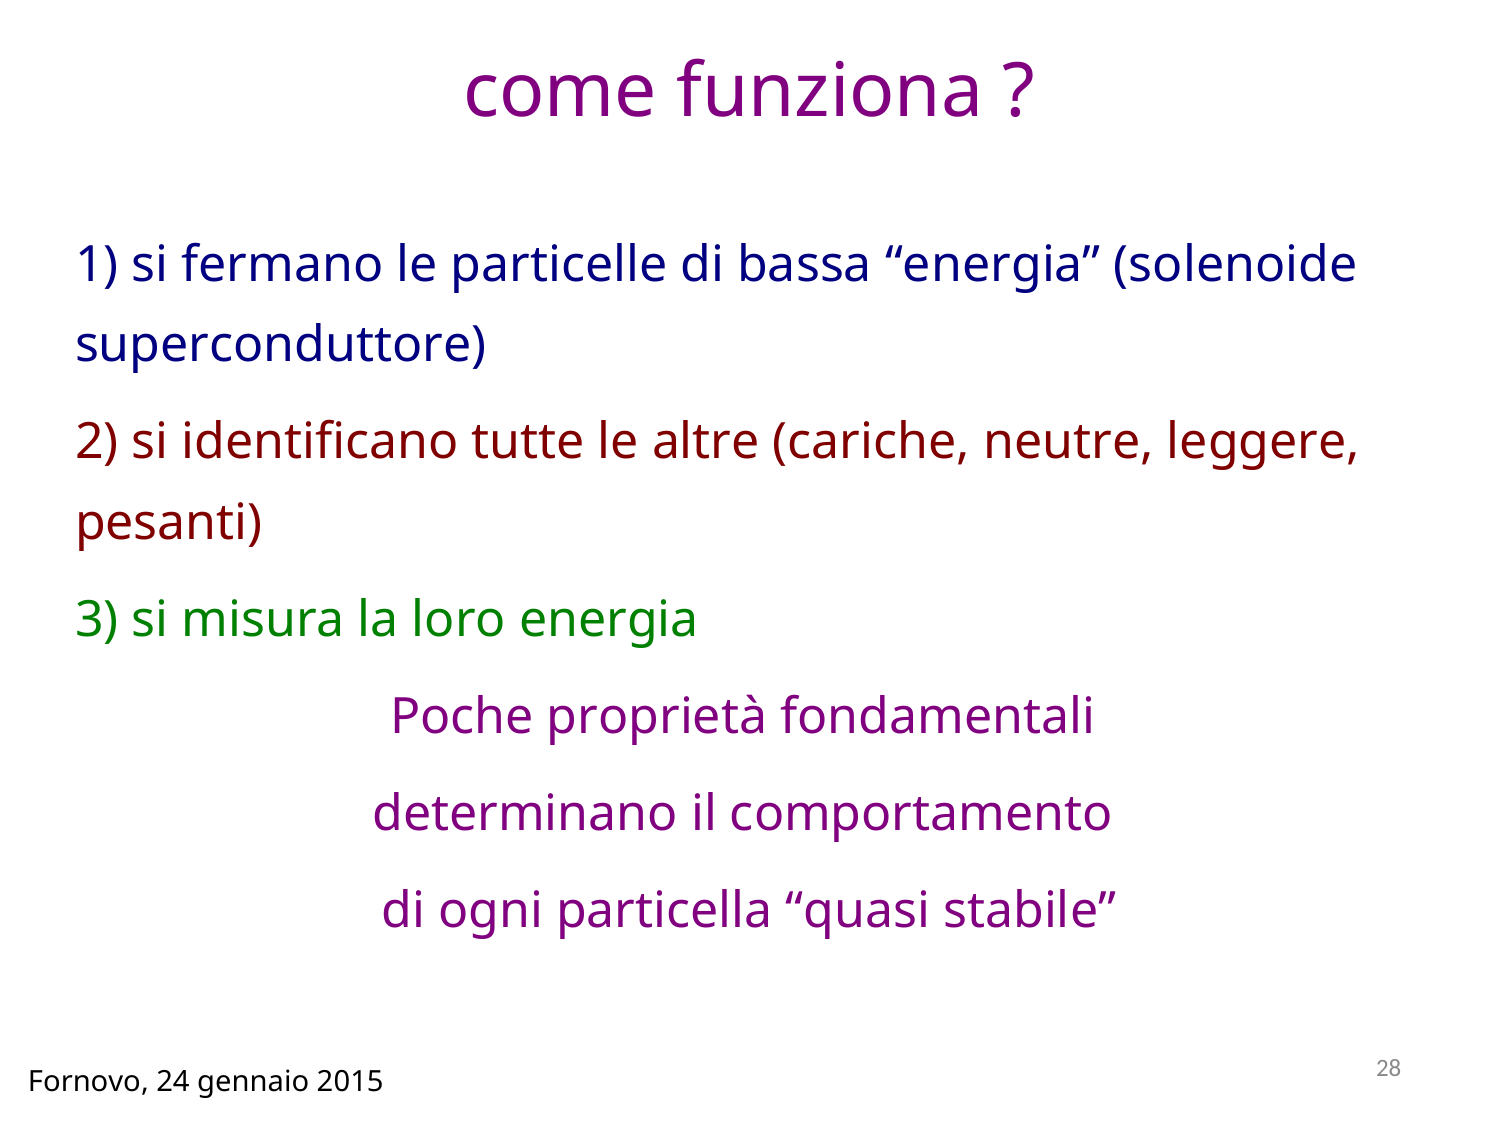

come funziona ?
1) si fermano le particelle di bassa “energia” (solenoide superconduttore)
2) si identificano tutte le altre (cariche, neutre, leggere, pesanti)
3) si misura la loro energia
Poche proprietà fondamentali
determinano il comportamento
di ogni particella “quasi stabile”
28